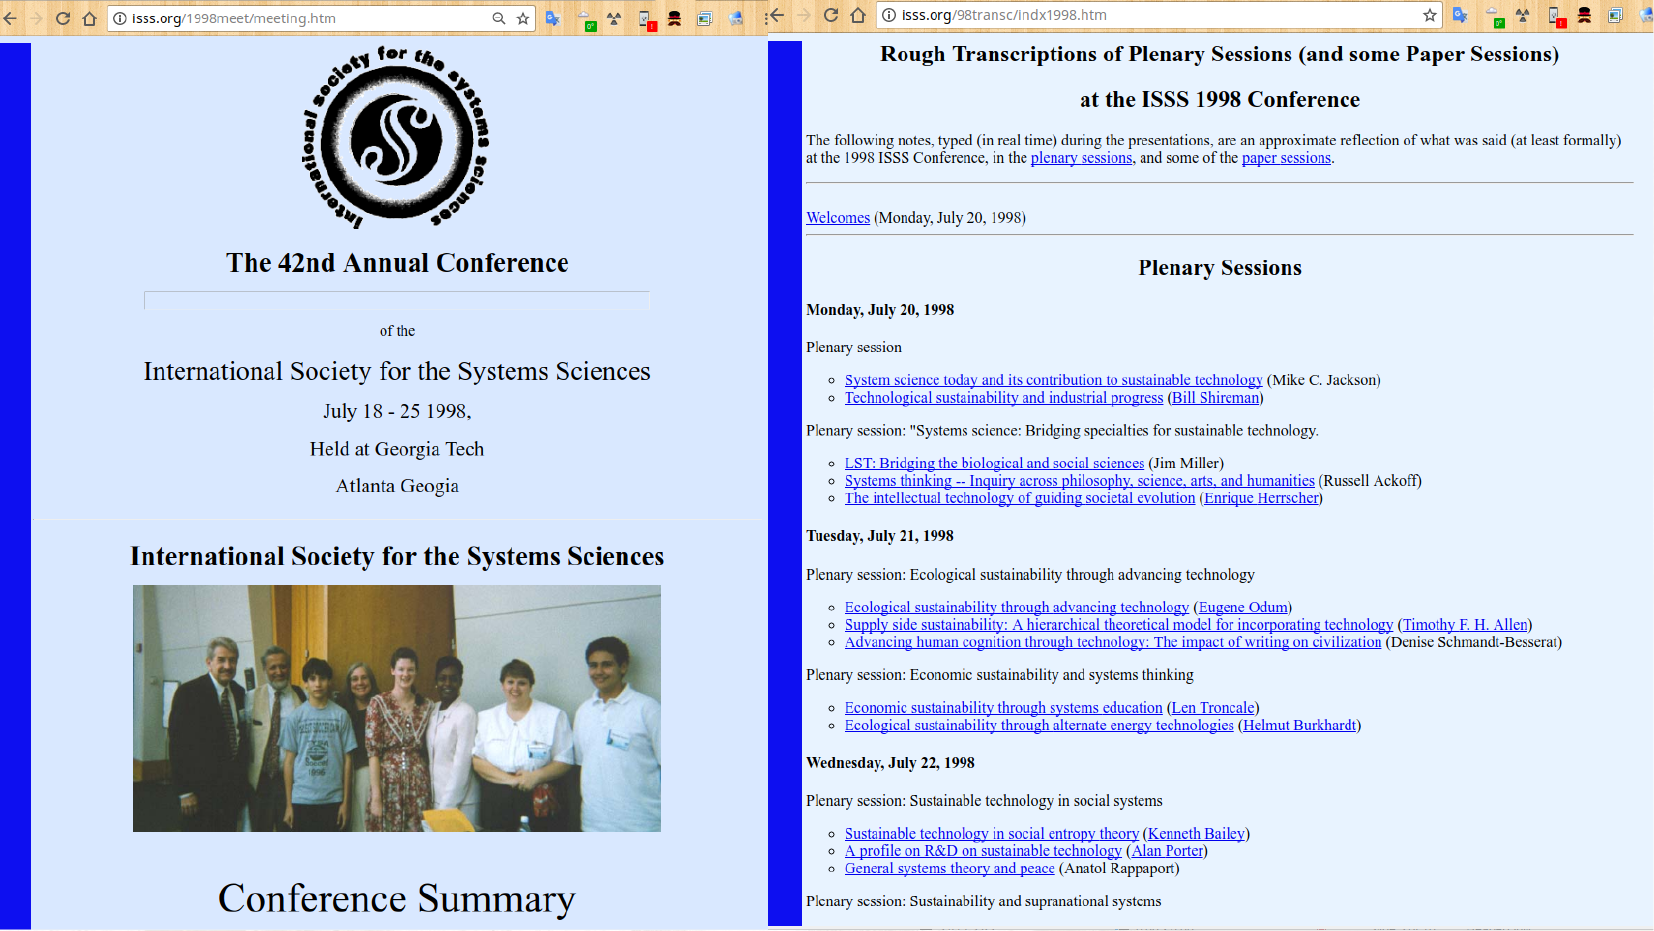

#
Systems Thinking, Systems Design -- Course Introduction
January 2018
2